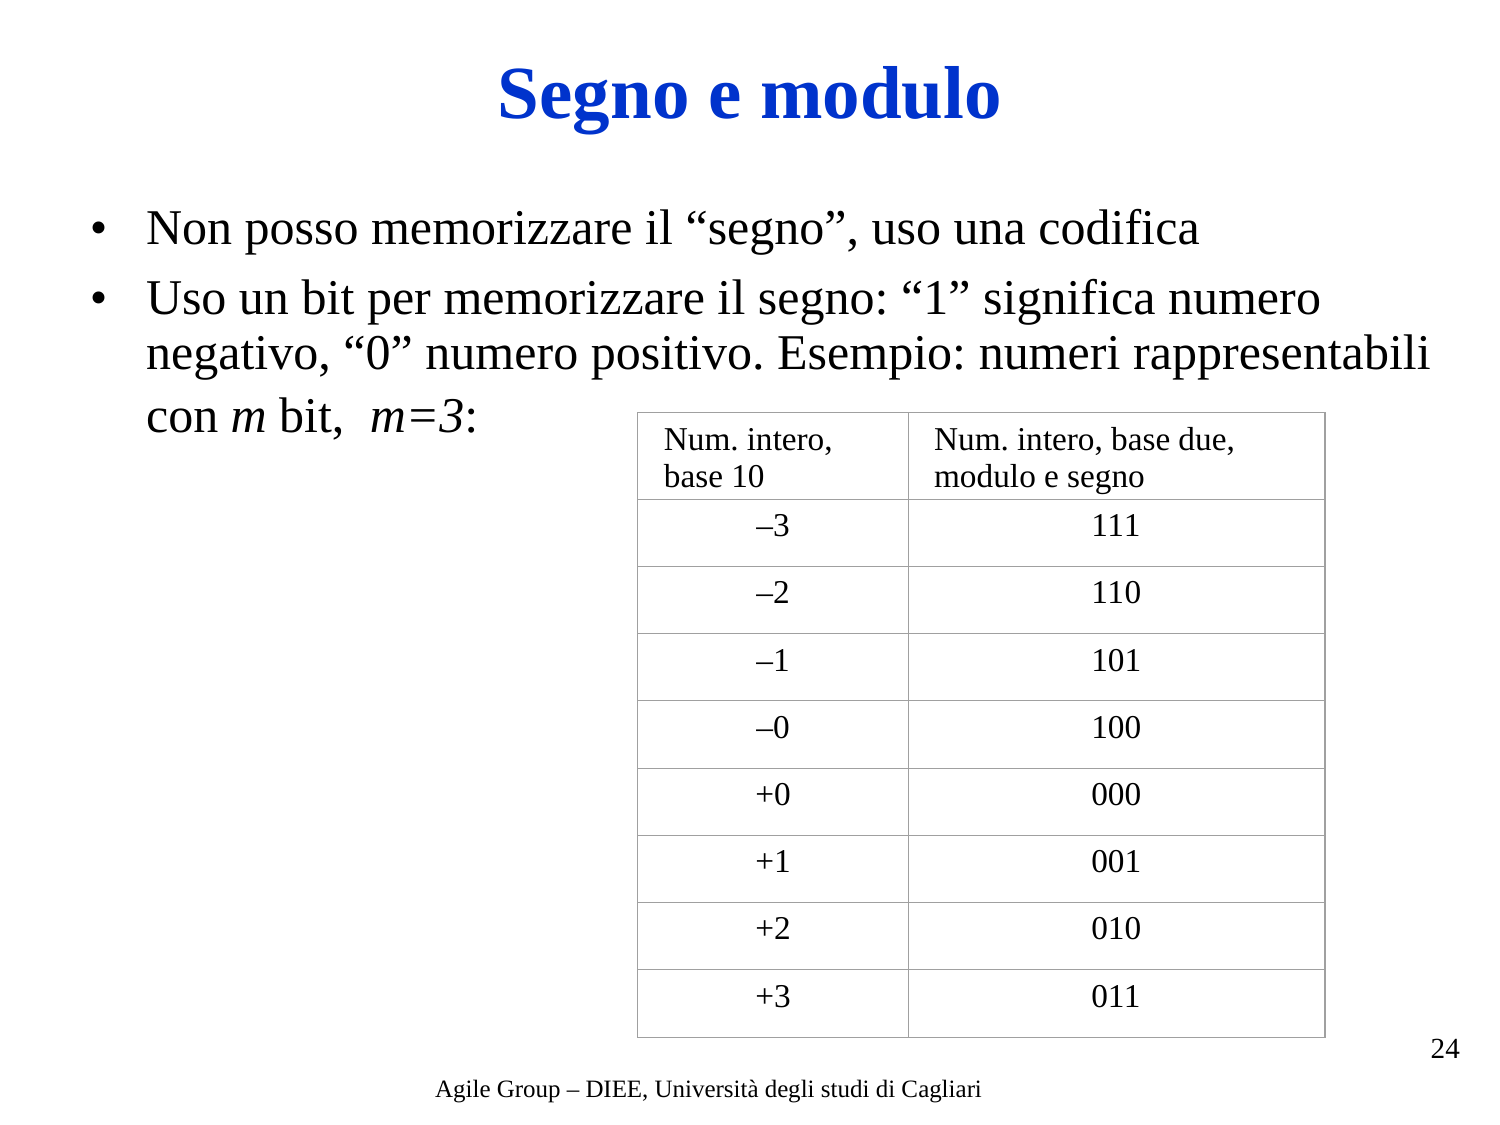

# Segno e modulo
Non posso memorizzare il “segno”, uso una codifica
Uso un bit per memorizzare il segno: “1” significa numero negativo, “0” numero positivo. Esempio: numeri rappresentabili con m bit, m=3:
Num. intero, base 10
Num. intero, base due, modulo e segno
–3
111
–2
110
–1
101
–0
100
+0
000
+1
001
+2
010
+3
011
24